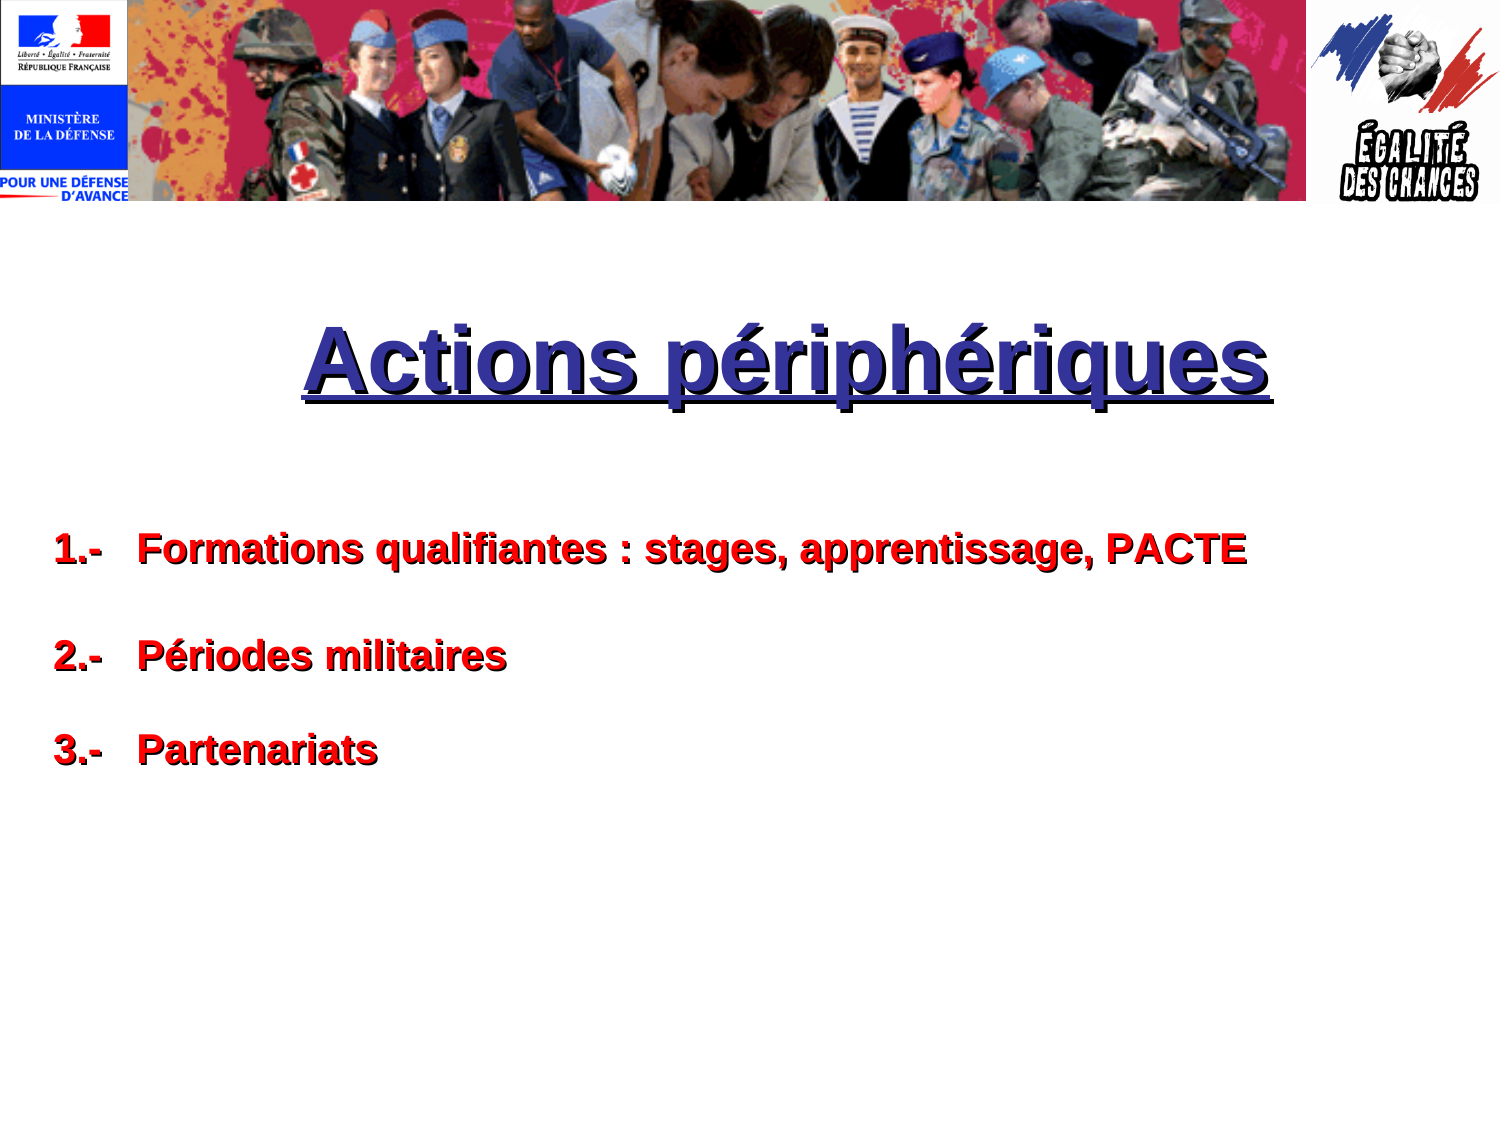

Actions périphériques
1.- Formations qualifiantes : stages, apprentissage, PACTE
2.- Périodes militaires
3.- Partenariats